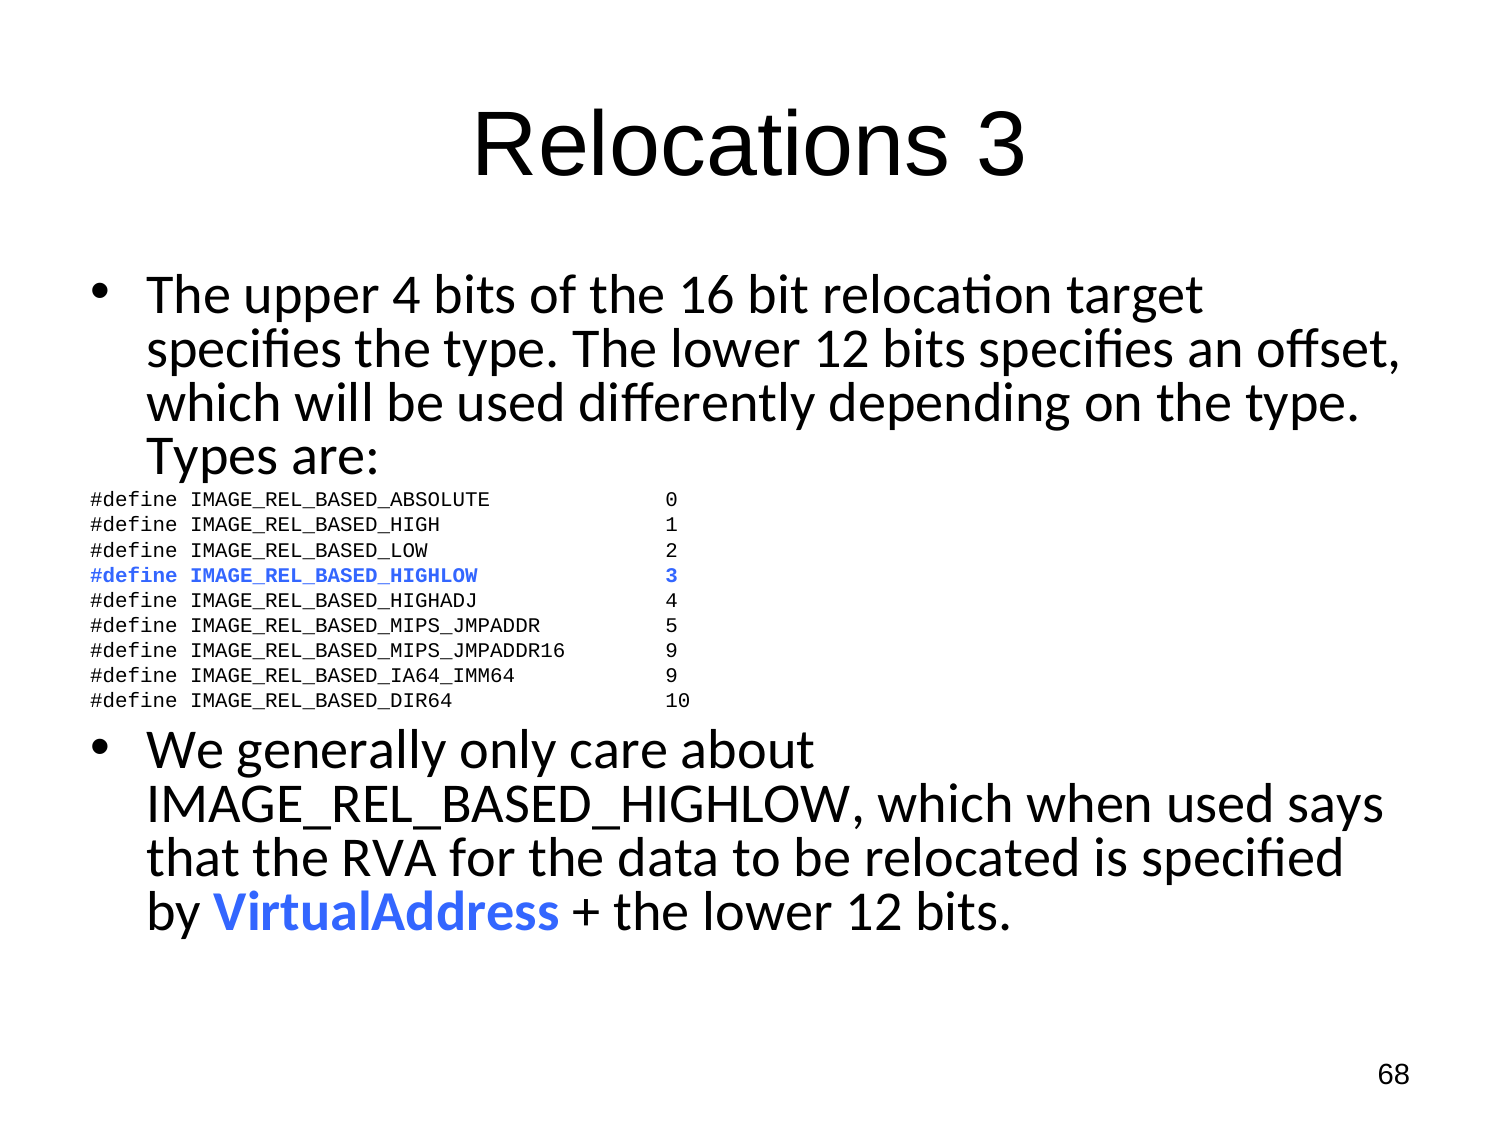

# Relocations 3
The upper 4 bits of the 16 bit relocation target specifies the type. The lower 12 bits specifies an offset, which will be used differently depending on the type. Types are:
#define IMAGE_REL_BASED_ABSOLUTE 0
#define IMAGE_REL_BASED_HIGH 1
#define IMAGE_REL_BASED_LOW 2
#define IMAGE_REL_BASED_HIGHLOW 3
#define IMAGE_REL_BASED_HIGHADJ 4
#define IMAGE_REL_BASED_MIPS_JMPADDR 5
#define IMAGE_REL_BASED_MIPS_JMPADDR16 9
#define IMAGE_REL_BASED_IA64_IMM64 9
#define IMAGE_REL_BASED_DIR64 10
We generally only care about IMAGE_REL_BASED_HIGHLOW, which when used says that the RVA for the data to be relocated is specified by VirtualAddress + the lower 12 bits.